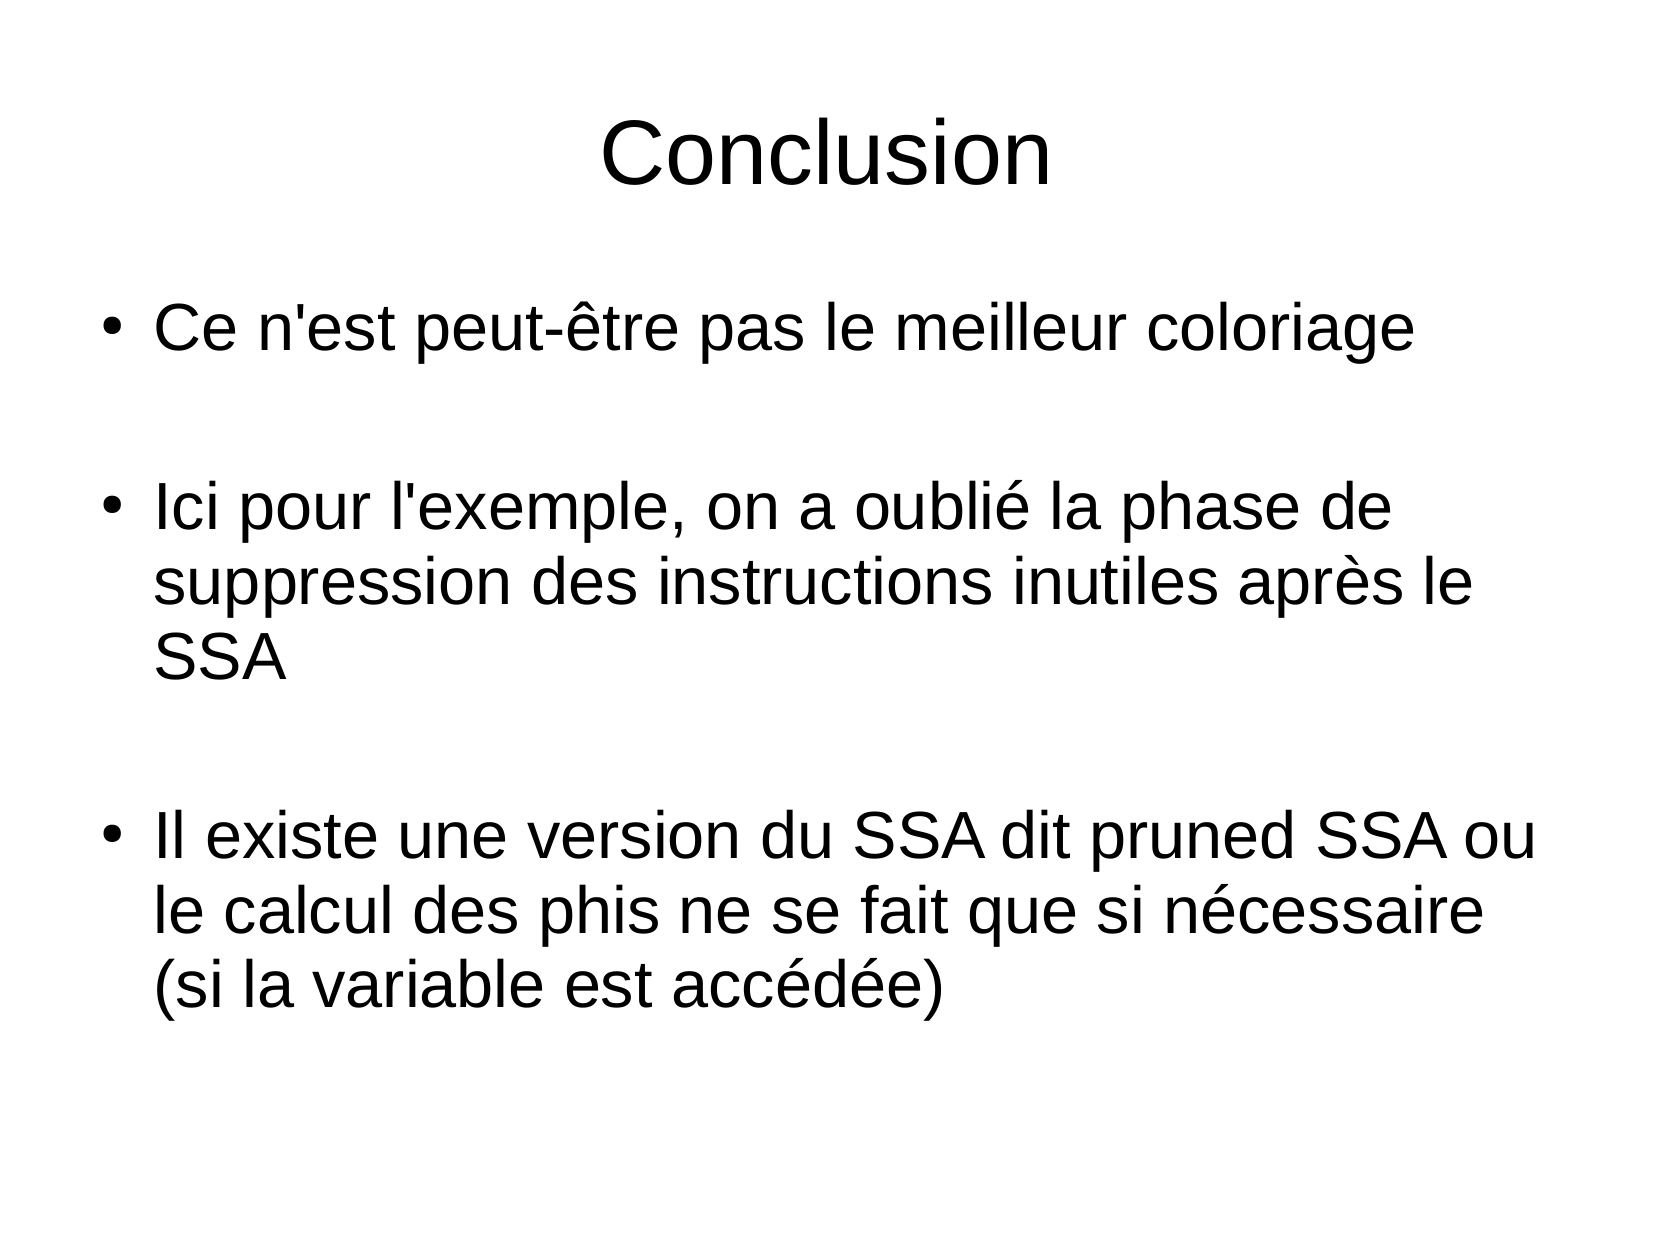

# Conclusion
Ce n'est peut-être pas le meilleur coloriage
Ici pour l'exemple, on a oublié la phase de suppression des instructions inutiles après le SSA
Il existe une version du SSA dit pruned SSA ou le calcul des phis ne se fait que si nécessaire
(si la variable est accédée)